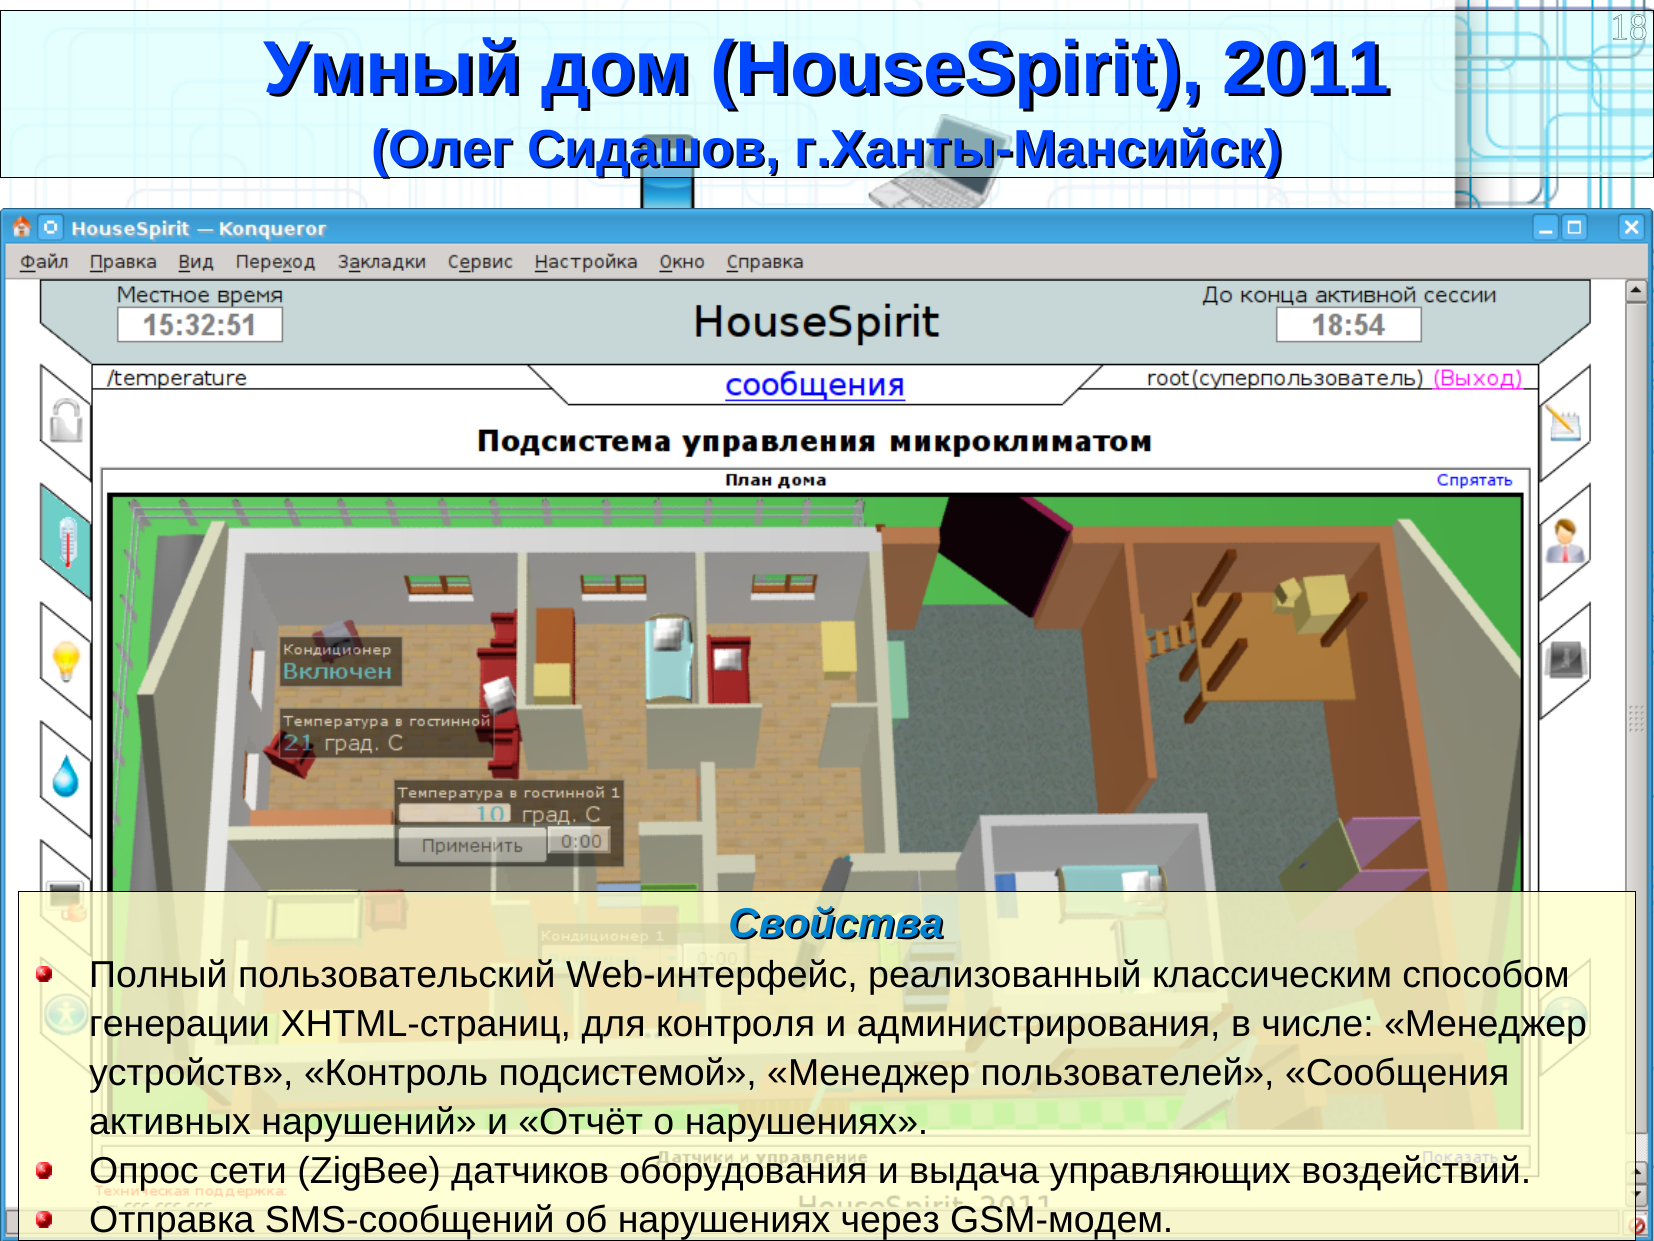

18
# Умный дом (HouseSpirit), 2011 (Олег Сидашов, г.Ханты-Мансийск)
Свойства
Полный пользовательский Web-интерфейс, реализованный классическим способом генерации XHTML-страниц, для контроля и администрирования, в числе: «Менеджер устройств», «Контроль подсистемой», «Менеджер пользователей», «Сообщения активных нарушений» и «Отчёт о нарушениях».
Опрос сети (ZigBee) датчиков оборудования и выдача управляющих воздействий.
Отправка SMS-сообщений об нарушениях через GSM-модем.
Решения OpenSCADA